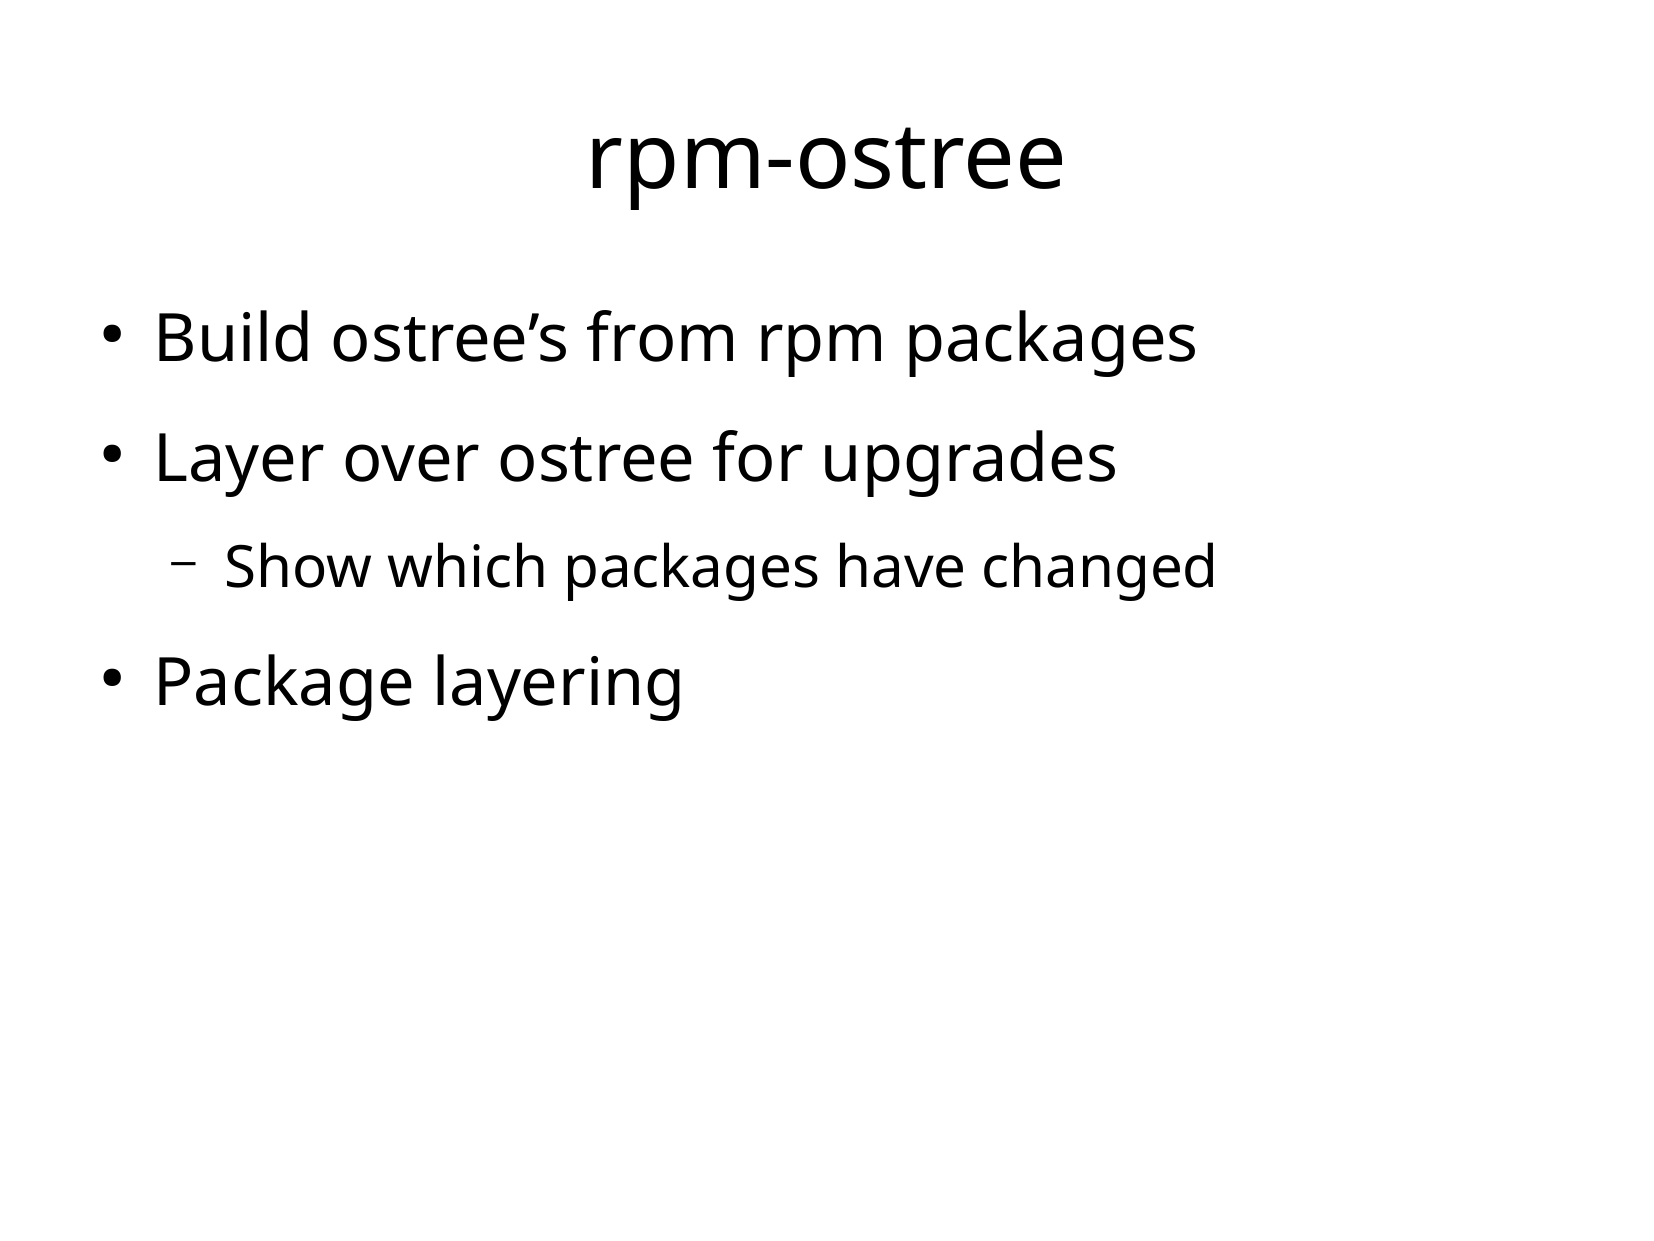

# rpm-ostree
Build ostree’s from rpm packages
Layer over ostree for upgrades
Show which packages have changed
Package layering